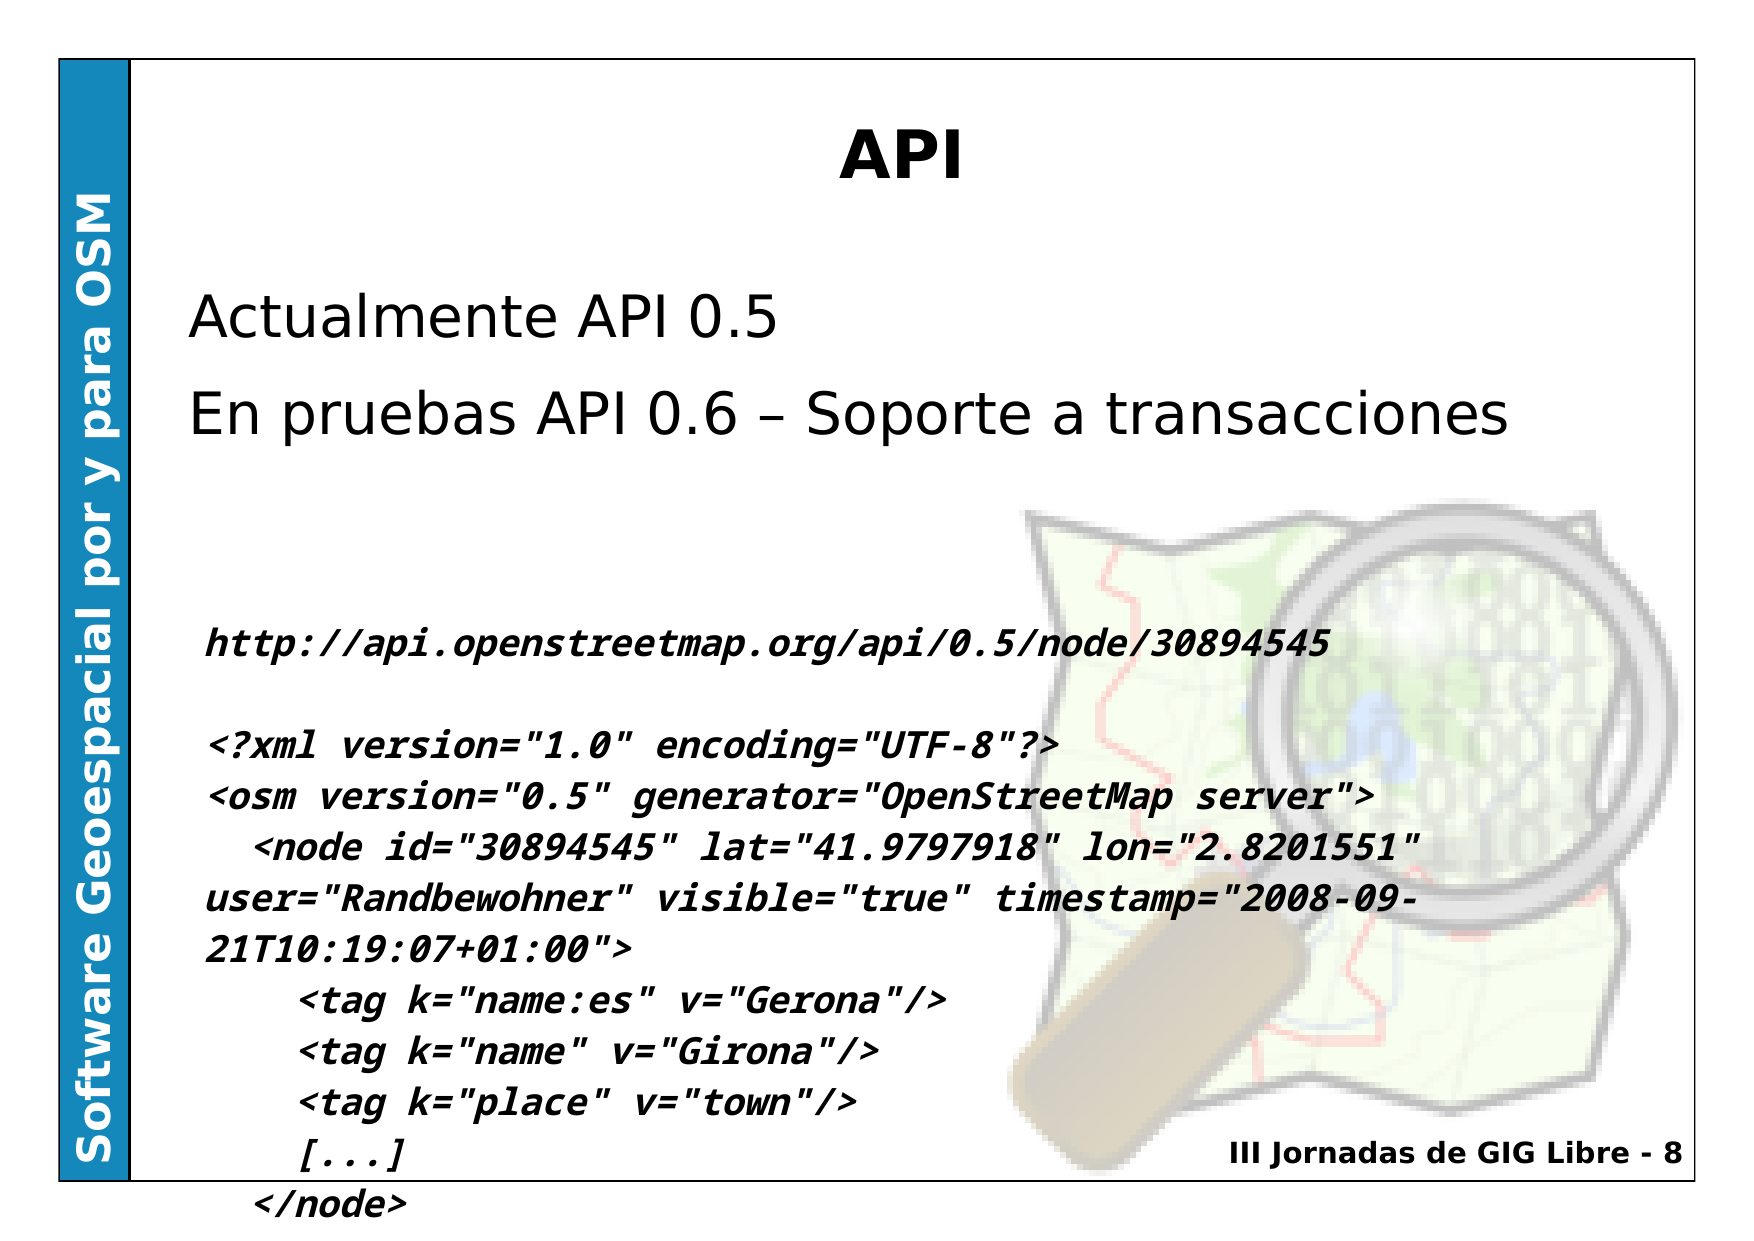

# API
Actualmente API 0.5
En pruebas API 0.6 – Soporte a transacciones
http://api.openstreetmap.org/api/0.5/node/30894545
<?xml version="1.0" encoding="UTF-8"?>
<osm version="0.5" generator="OpenStreetMap server">
 <node id="30894545" lat="41.9797918" lon="2.8201551" user="Randbewohner" visible="true" timestamp="2008-09-21T10:19:07+01:00">
 <tag k="name:es" v="Gerona"/>
 <tag k="name" v="Girona"/>
 <tag k="place" v="town"/>
 [...]
 </node>
</osm>
8